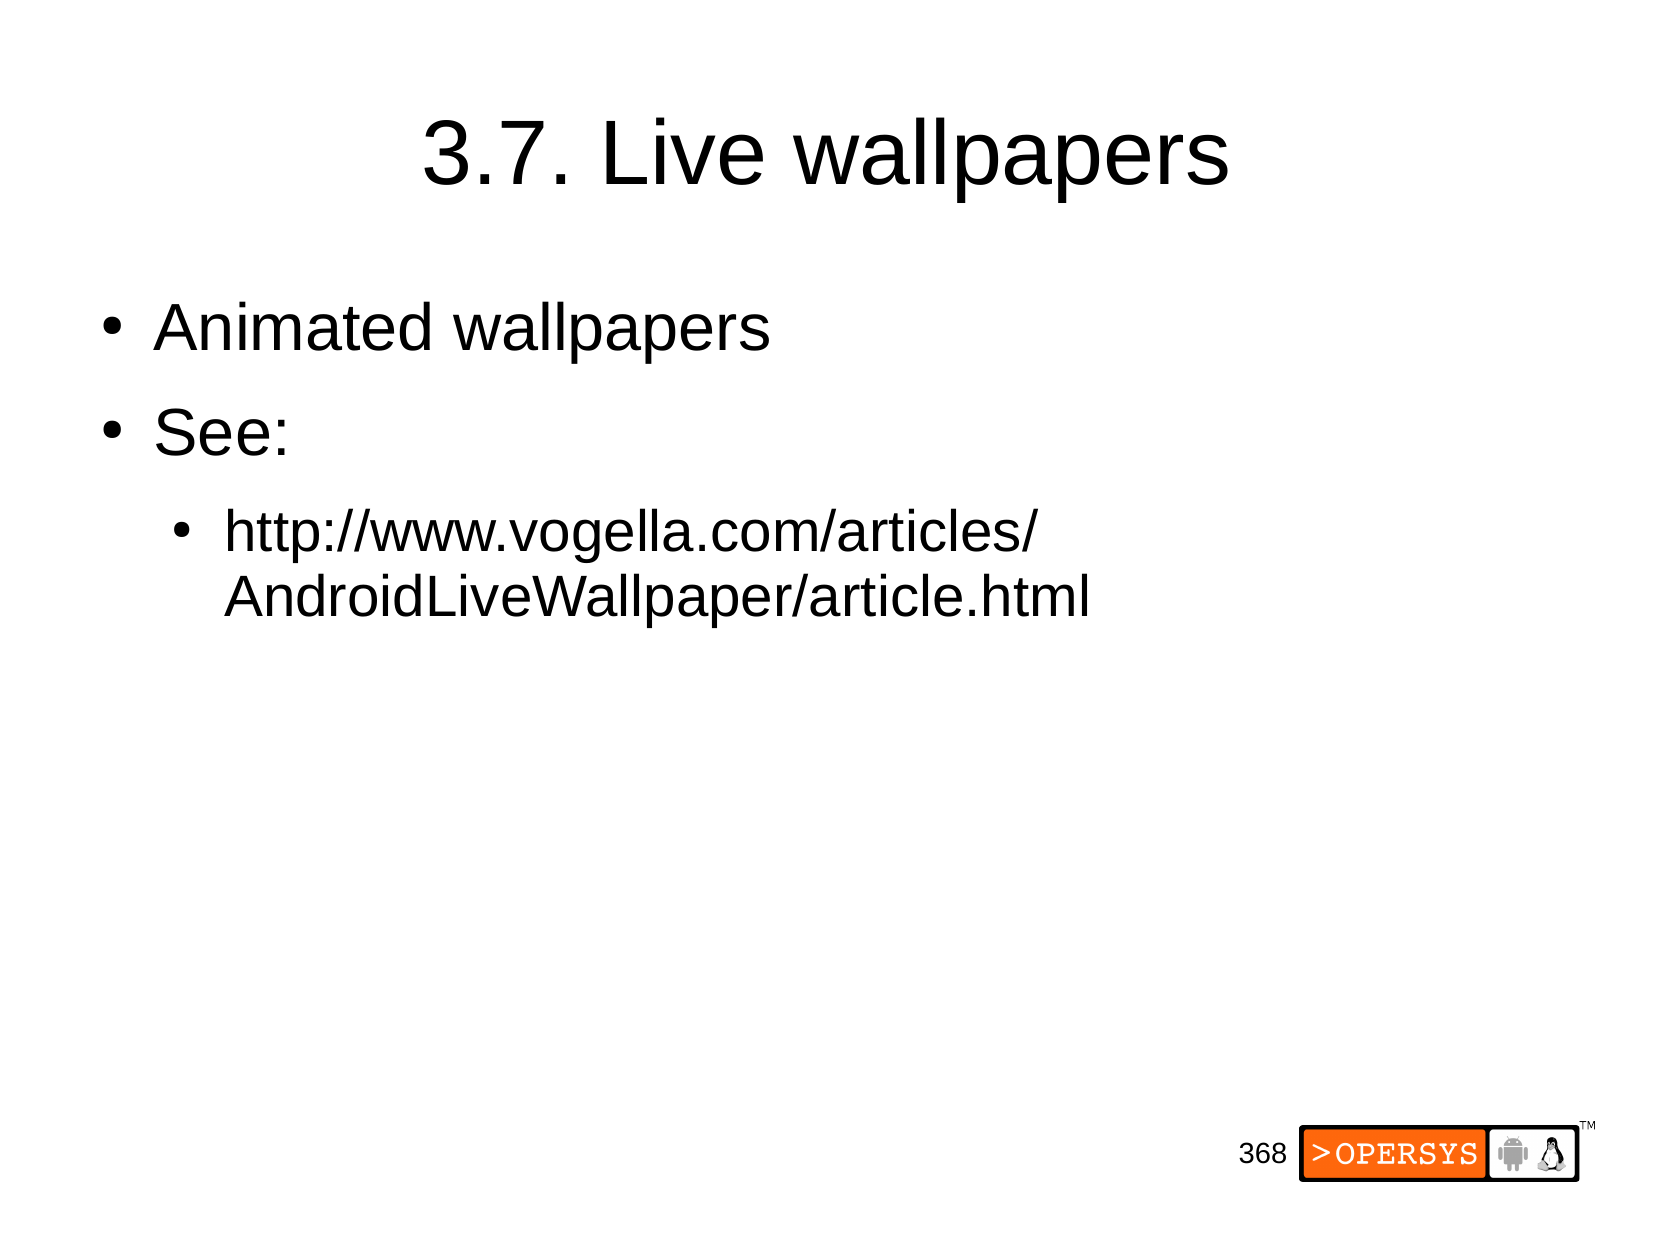

# 3.7. Live wallpapers
Animated wallpapers
See:
http://www.vogella.com/articles/AndroidLiveWallpaper/article.html